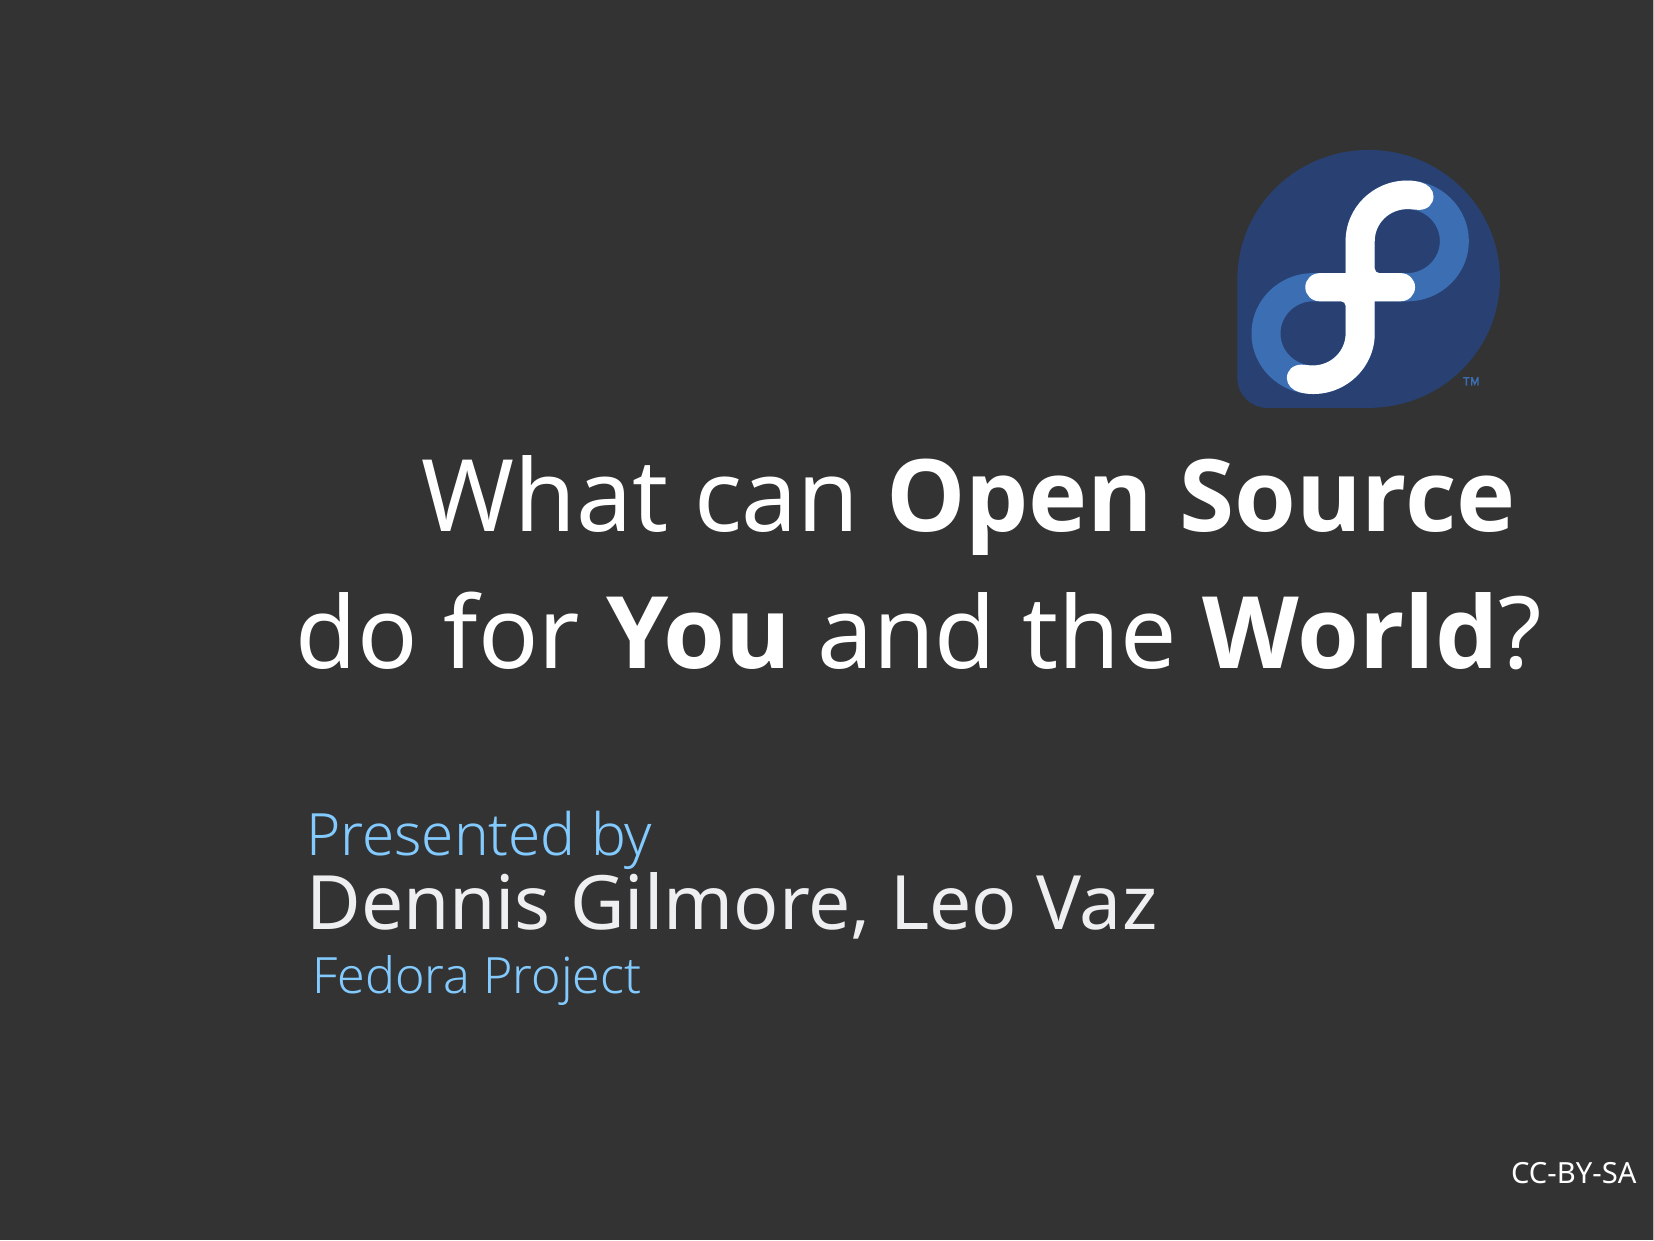

What can Open Source
do for You and the World?
Presented by
Dennis Gilmore, Leo Vaz
Fedora Project
CC-BY-SA